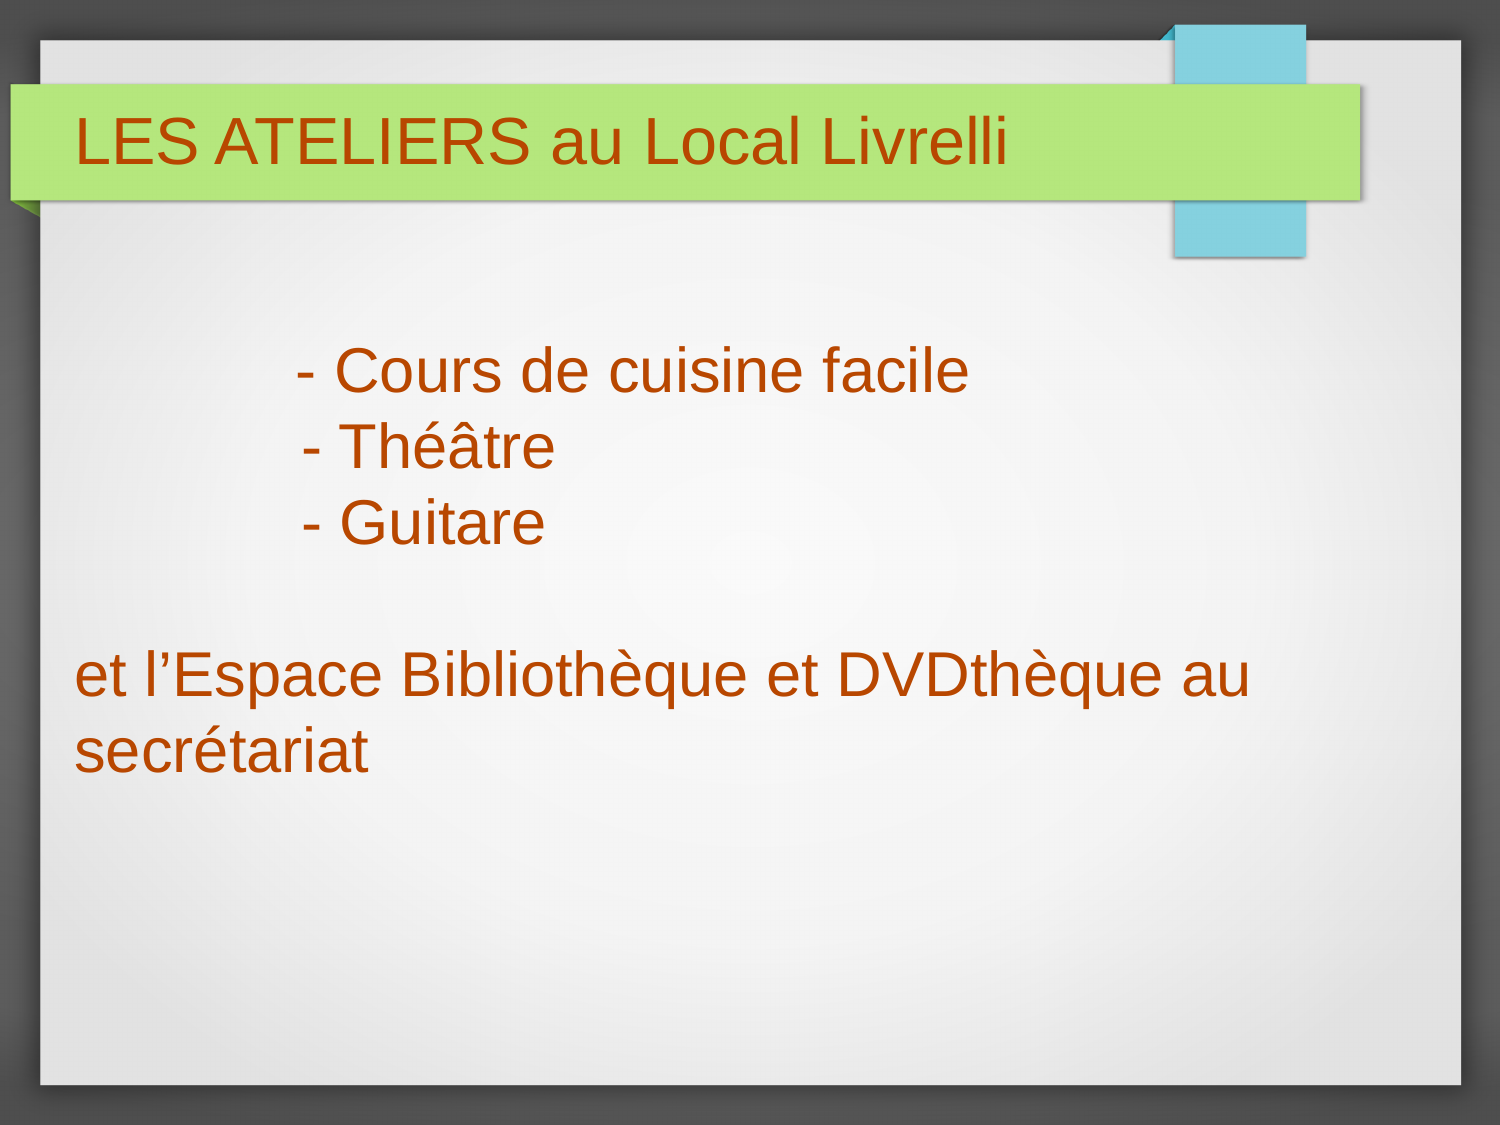

LES ATELIERS au Local Livrelli
			- Cours de cuisine facile
 - Théâtre
 - Guitare
et l’Espace Bibliothèque et DVDthèque au secrétariat
#